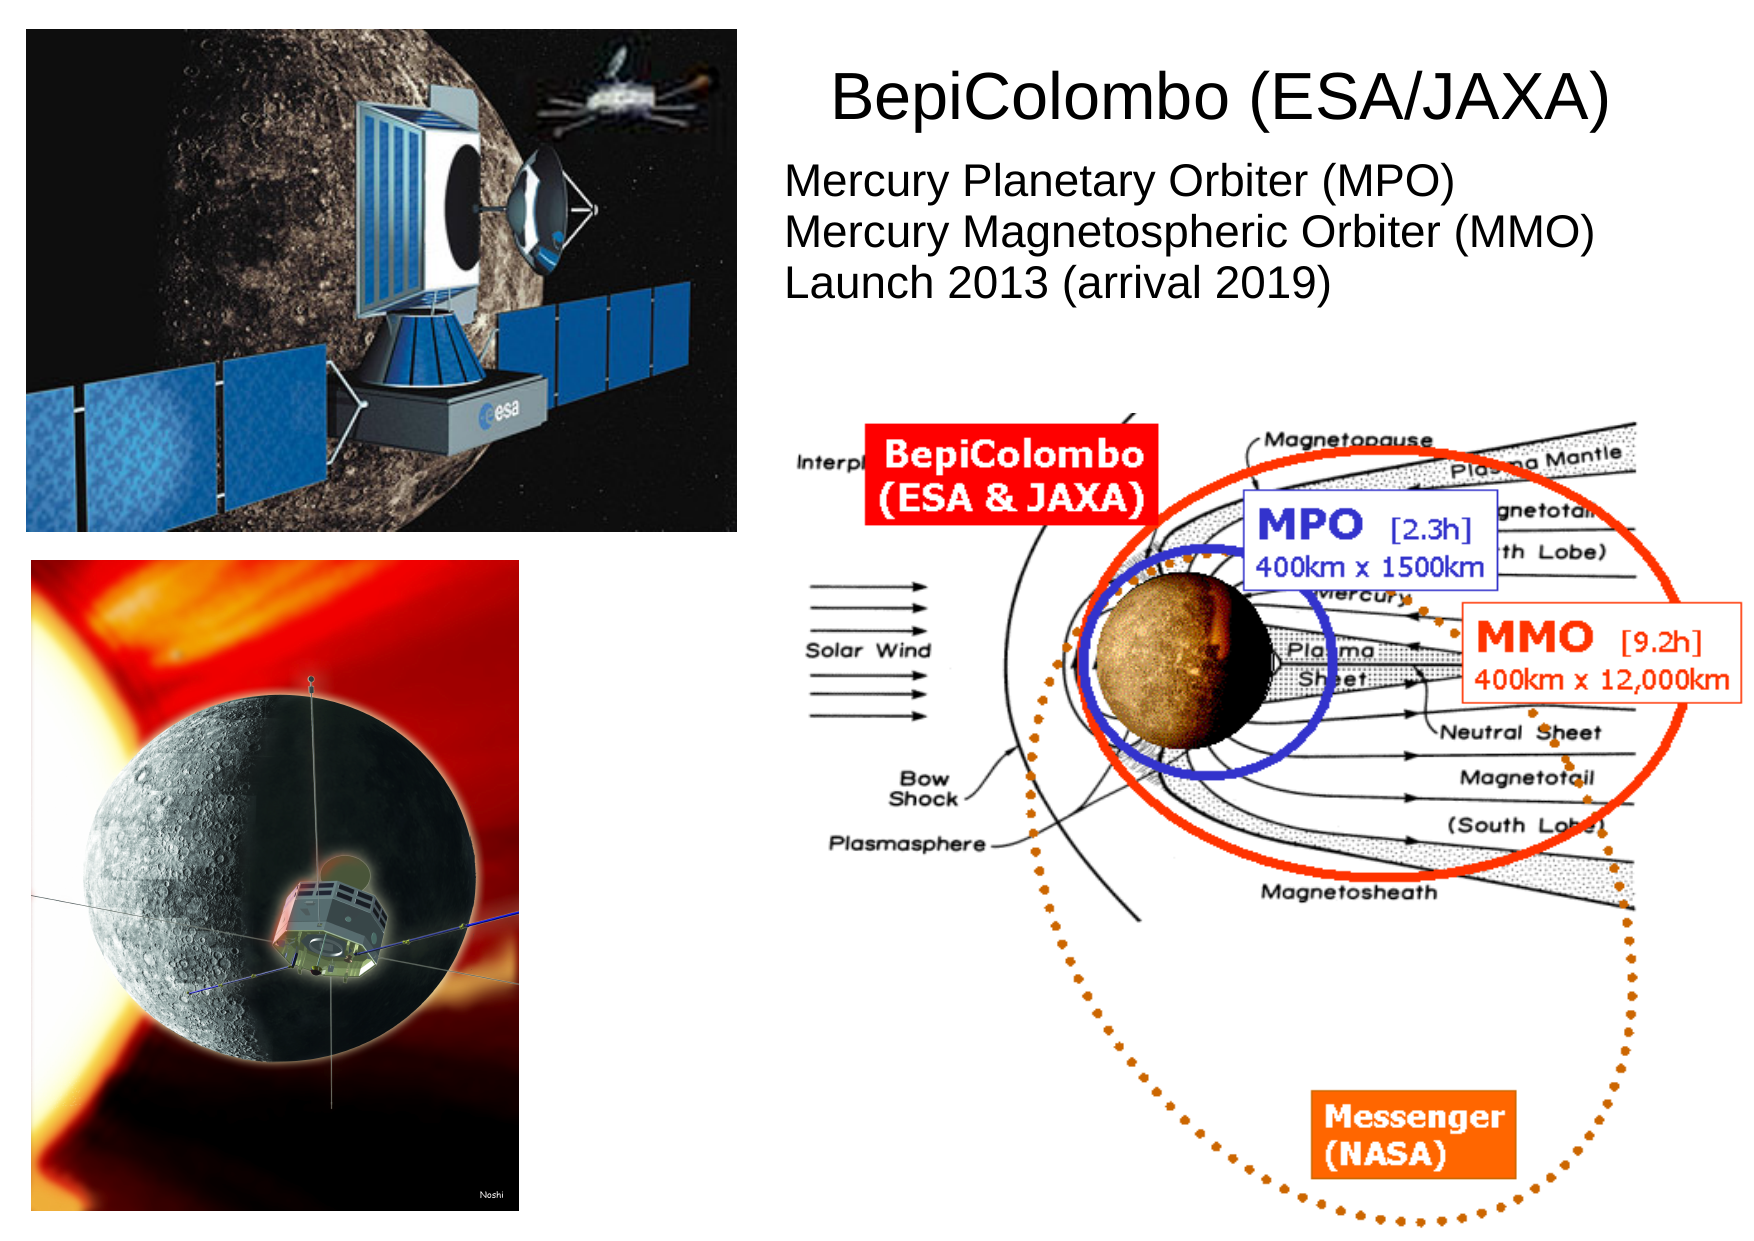

# BepiColombo (ESA/JAXA)
Mercury Planetary Orbiter (MPO)
Mercury Magnetospheric Orbiter (MMO)
Launch 2013 (arrival 2019)